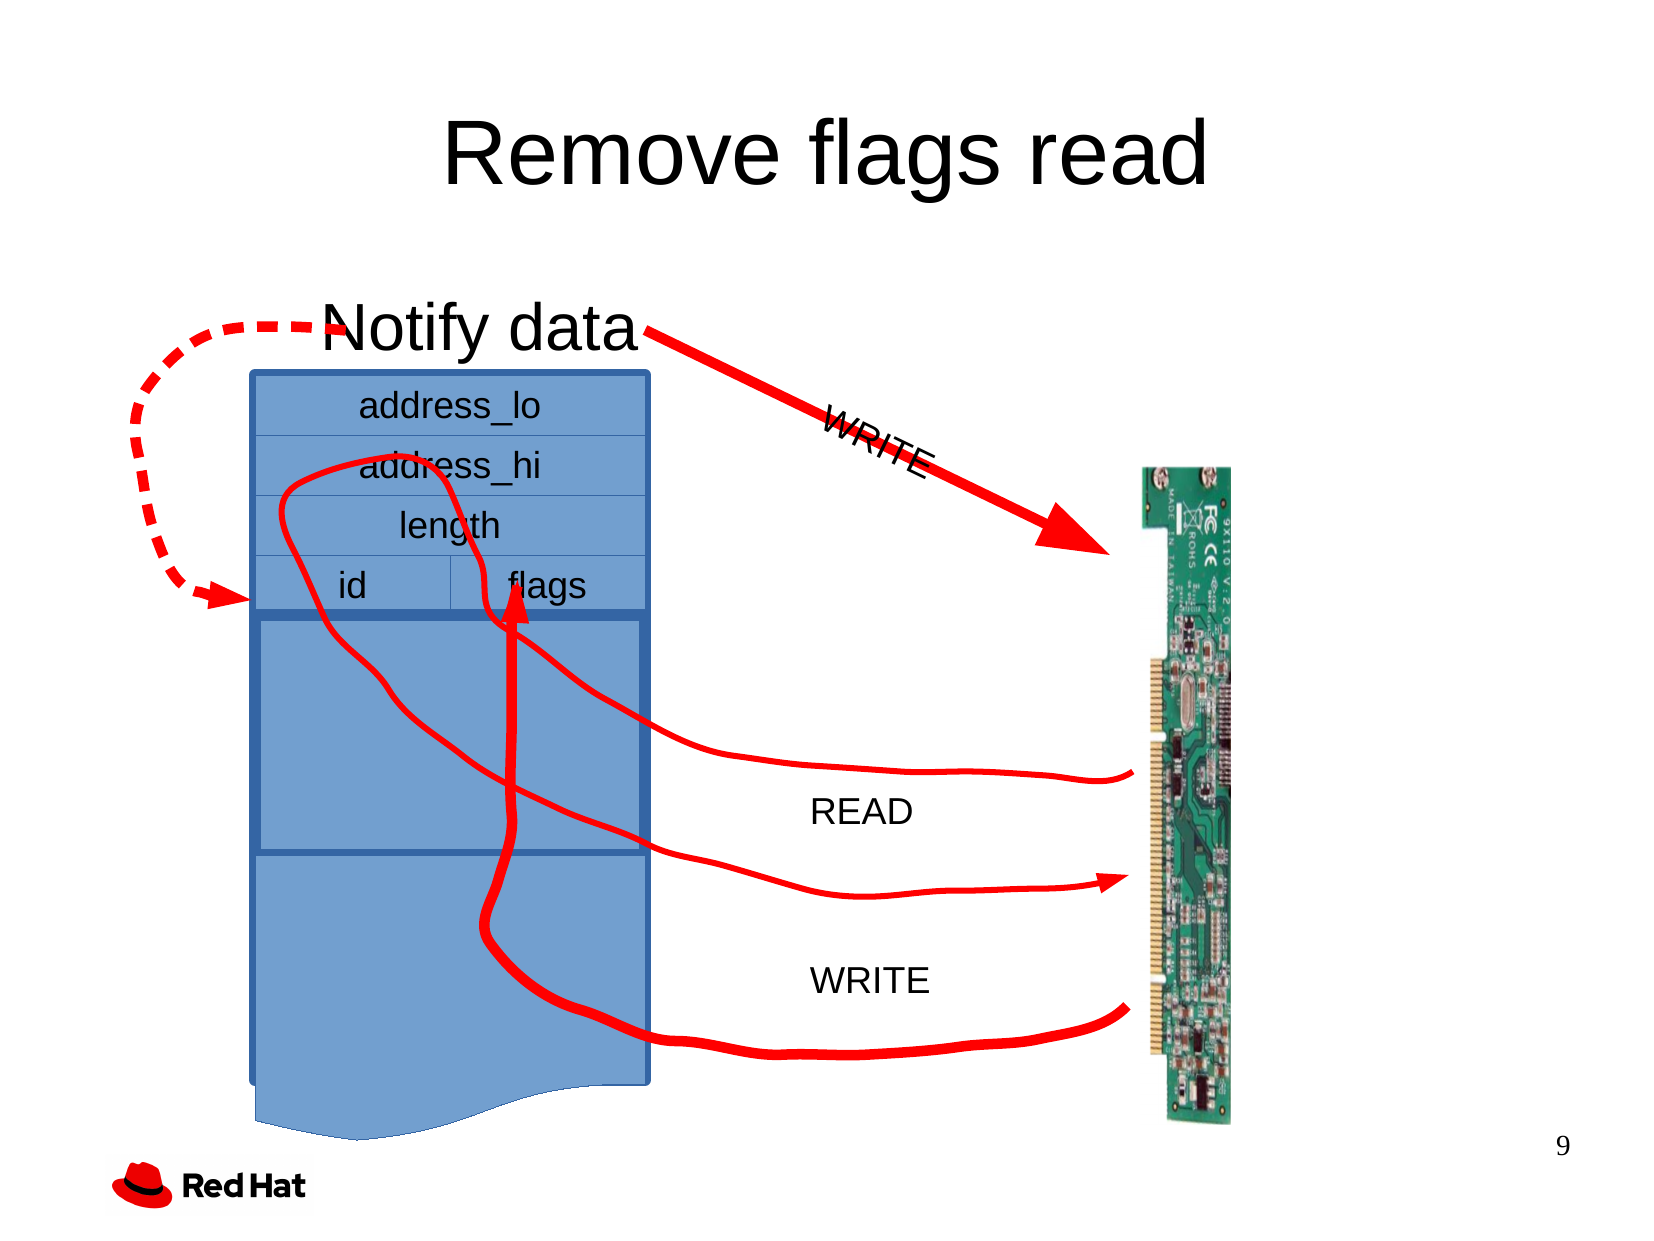

# Remove flags read
 Notify data
WRITE
address_lo
address_hi
length
id
flags
READ
WRITE
9